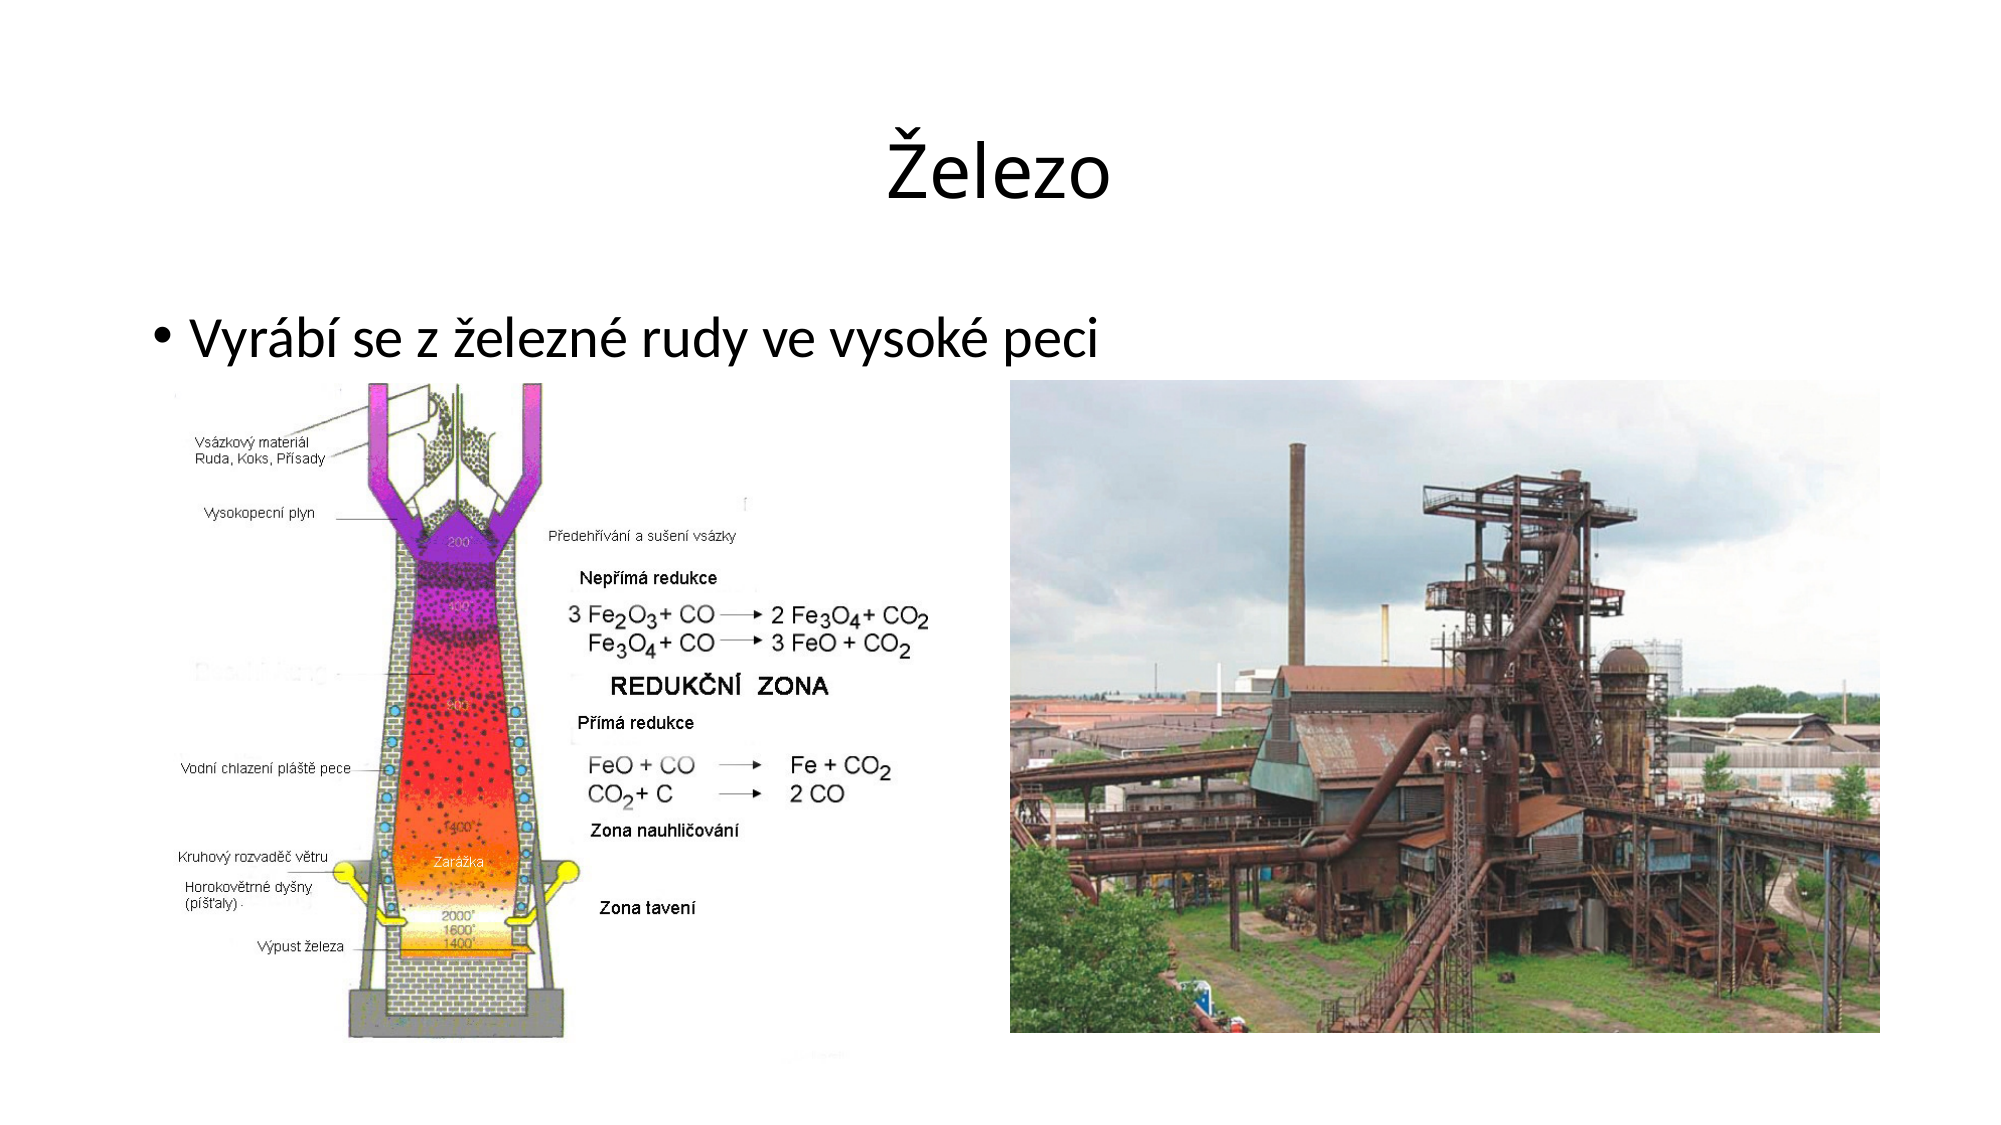

# Železo
Vyrábí se z železné rudy ve vysoké peci